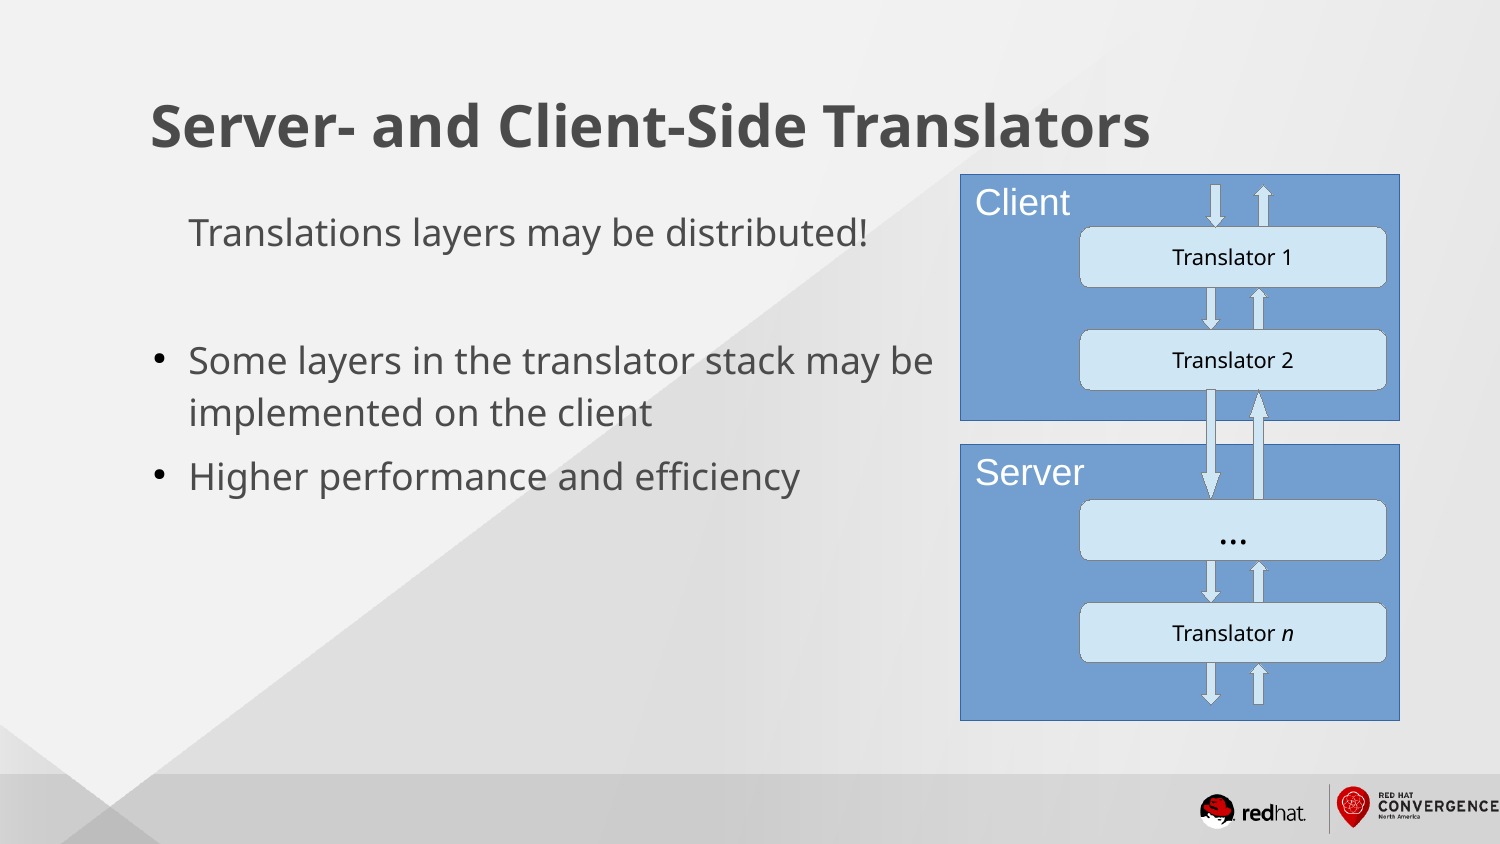

Server- and Client-Side Translators
Client
Translations layers may be distributed!
Some layers in the translator stack may be implemented on the client
Higher performance and efficiency
Translator 1
Translator 2
Server
...
Translator n